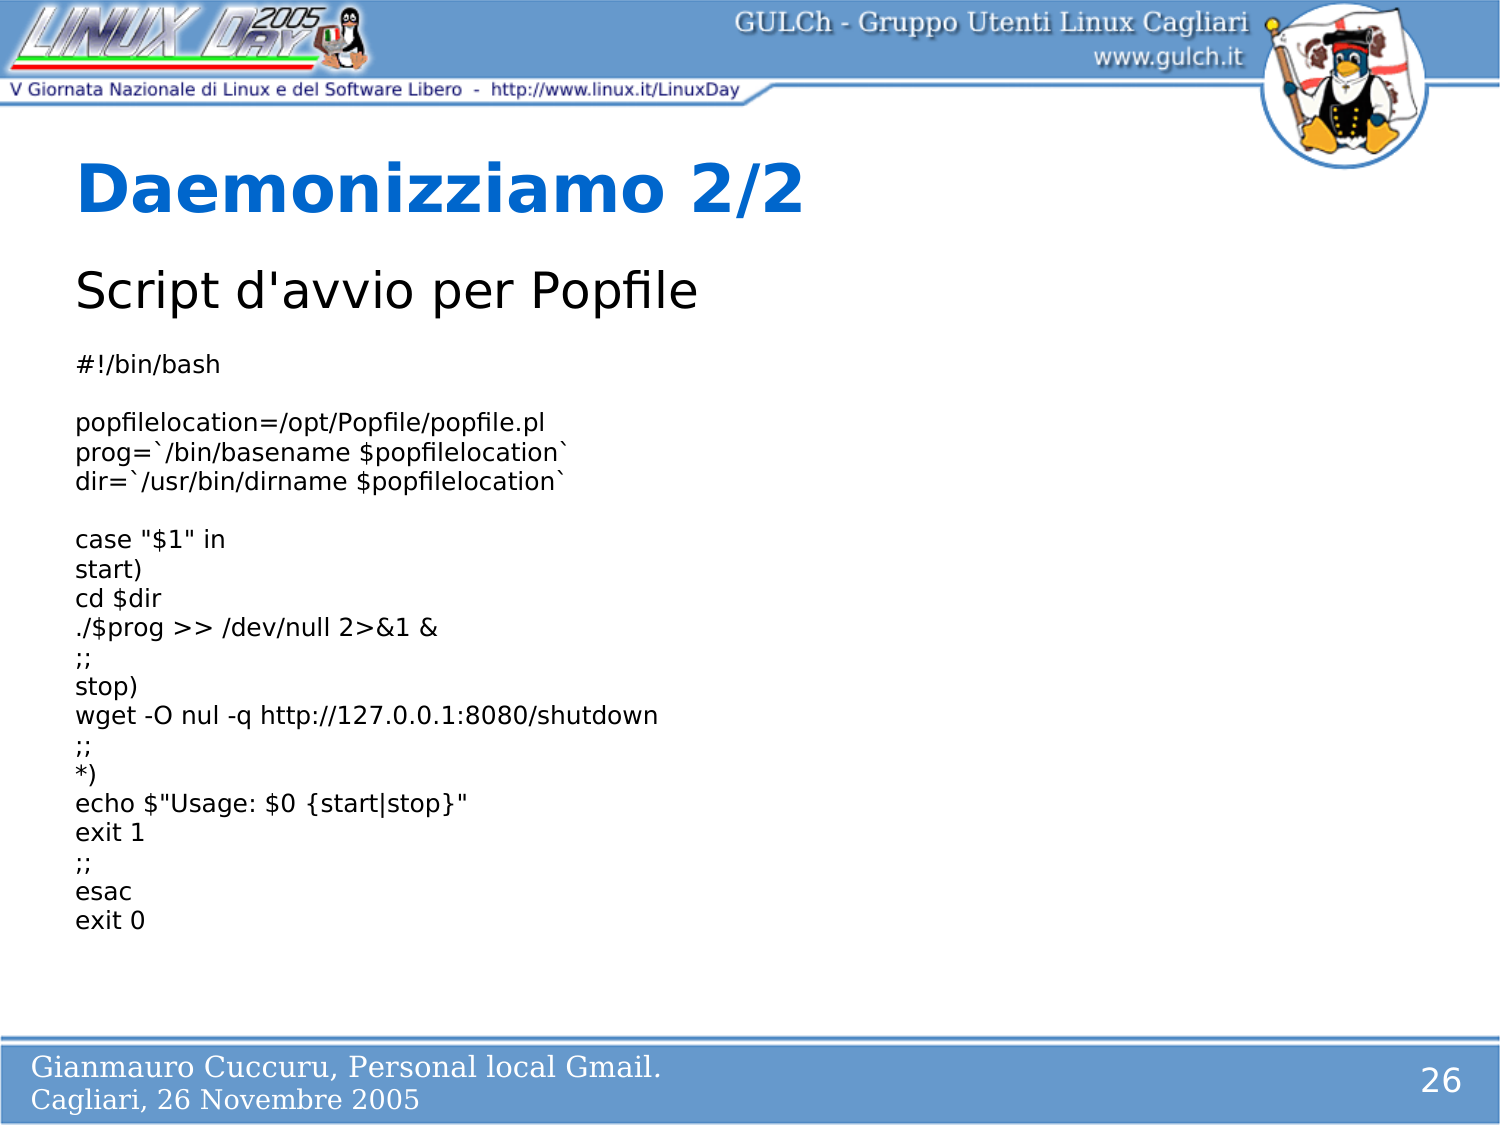

Daemonizziamo 2/2
Script d'avvio per Popfile
#!/bin/bash
popfilelocation=/opt/Popfile/popfile.pl
prog=`/bin/basename $popfilelocation`
dir=`/usr/bin/dirname $popfilelocation`
case "$1" in
start)
cd $dir
./$prog >> /dev/null 2>&1 &
;;
stop)
wget -O nul -q http://127.0.0.1:8080/shutdown
;;
*)
echo $"Usage: $0 {start|stop}"
exit 1
;;
esac
exit 0